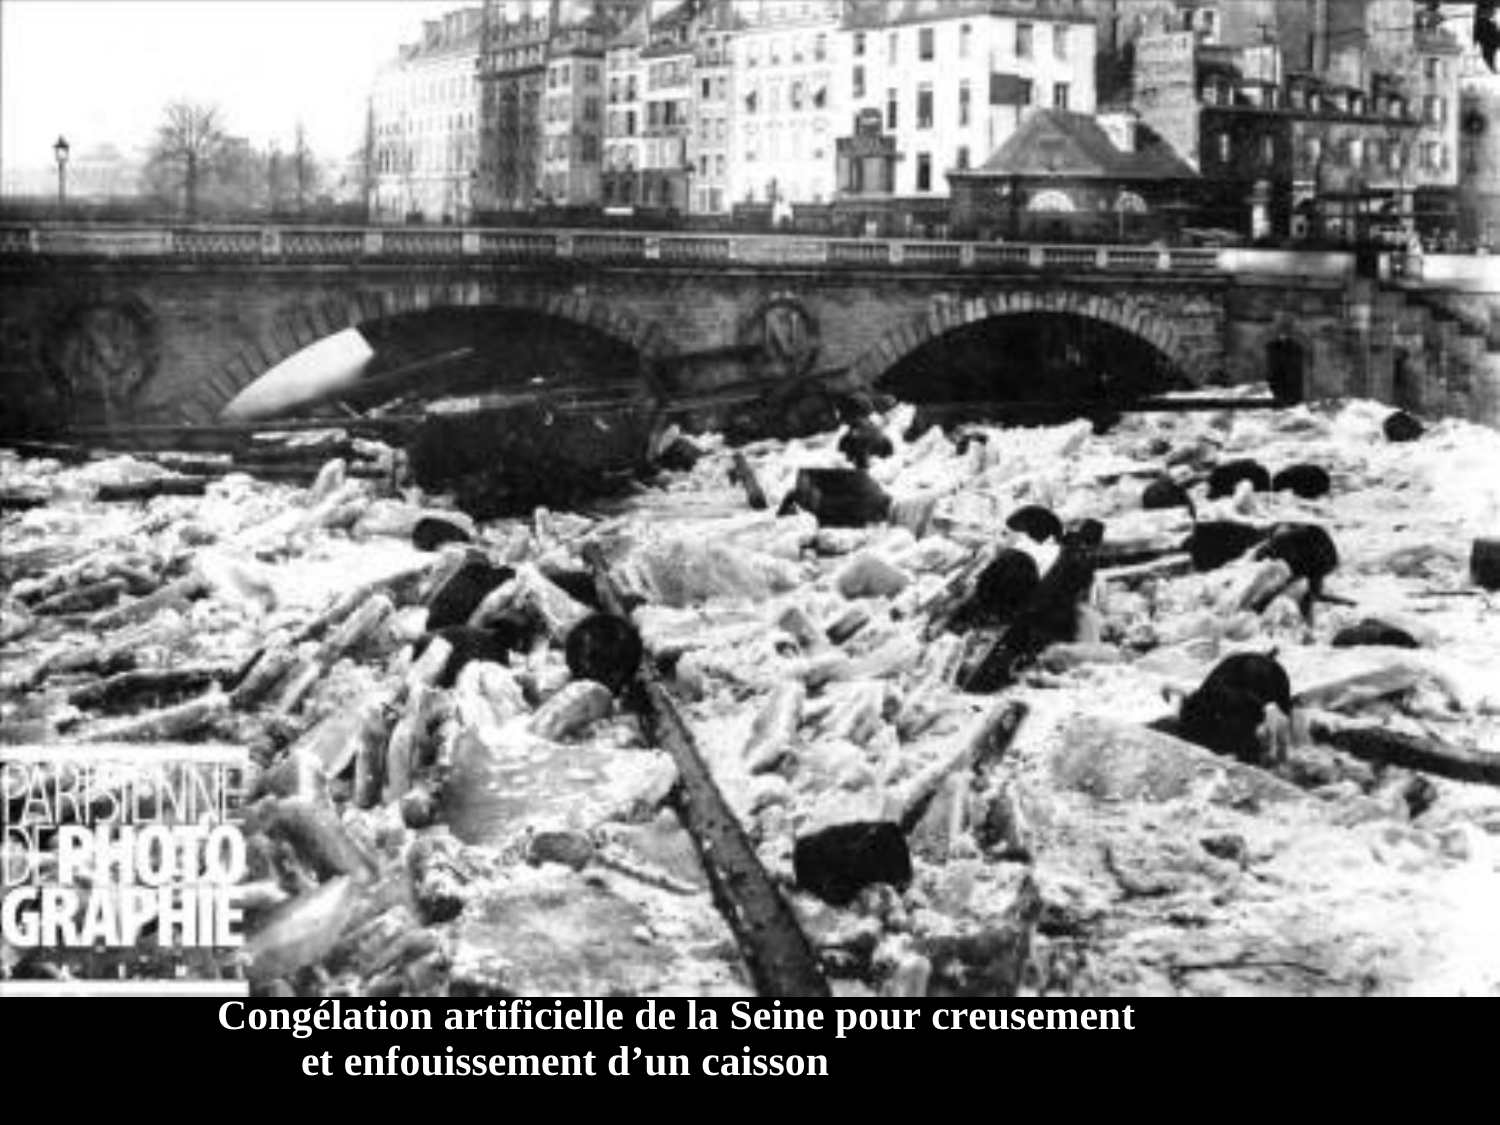

Congélation artificielle de la Seine pour creusement
 et enfouissement d’un caisson